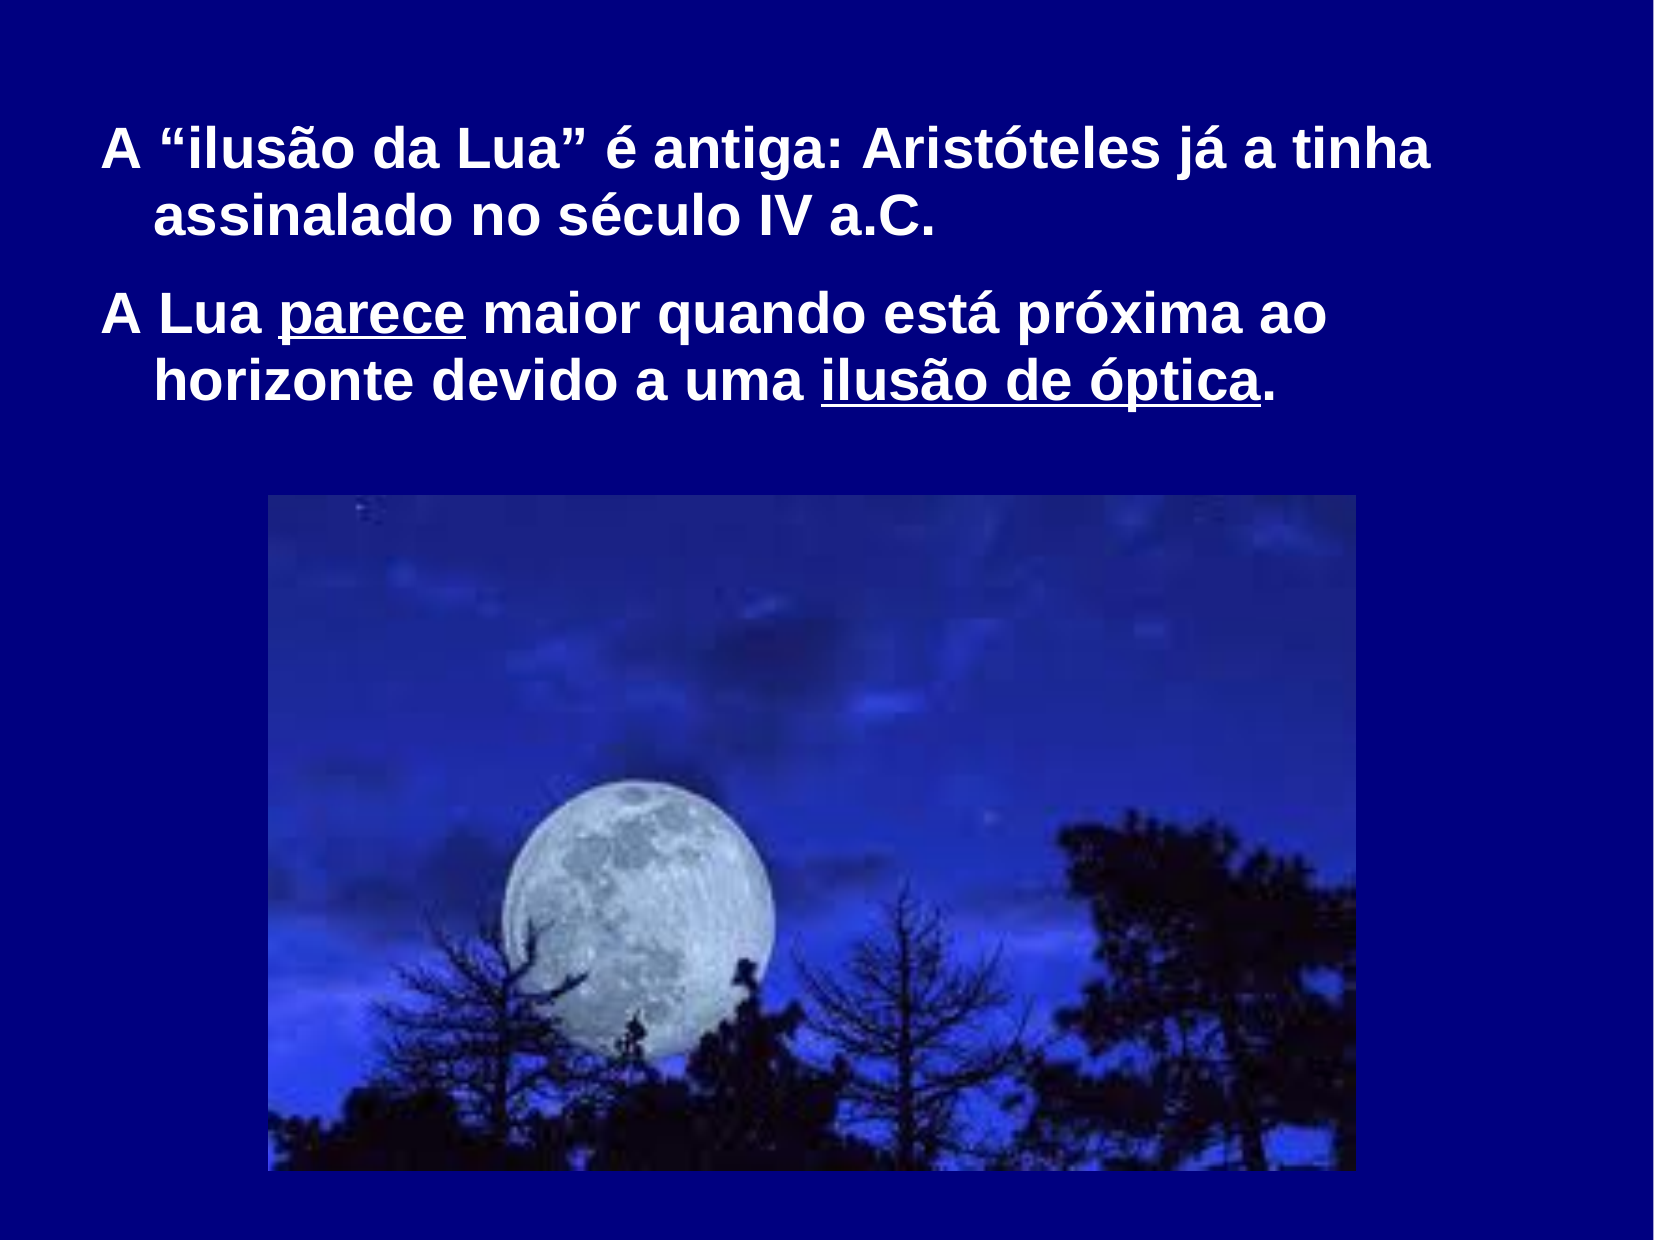

#
A “ilusão da Lua” é antiga: Aristóteles já a tinha assinalado no século IV a.C.
A Lua parece maior quando está próxima ao horizonte devido a uma ilusão de óptica.